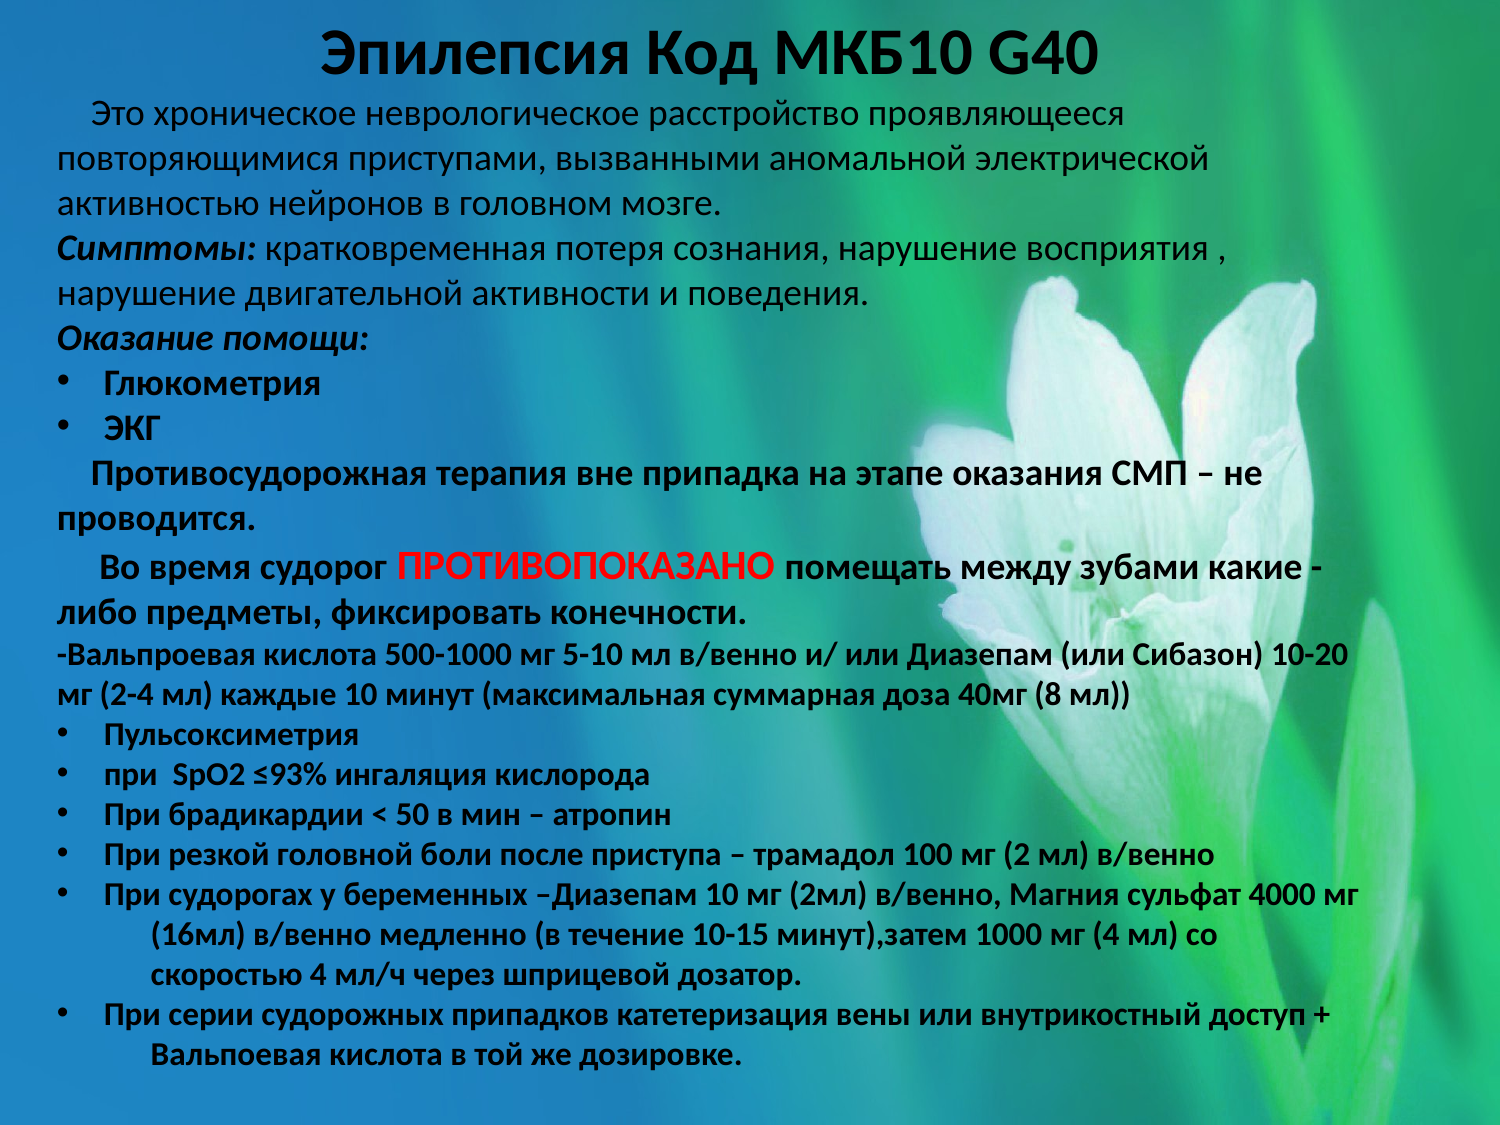

Эпилепсия Код МКБ10 G40
 Это хроническое неврологическое расстройство проявляющееся повторяющимися приступами, вызванными аномальной электрической активностью нейронов в головном мозге.
Симптомы: кратковременная потеря сознания, нарушение восприятия , нарушение двигательной активности и поведения.
Оказание помощи:
Глюкометрия
ЭКГ
 Противосудорожная терапия вне припадка на этапе оказания СМП – не проводится.
 Во время судорог ПРОТИВОПОКАЗАНО помещать между зубами какие - либо предметы, фиксировать конечности.
-Вальпроевая кислота 500-1000 мг 5-10 мл в/венно и/ или Диазепам (или Сибазон) 10-20 мг (2-4 мл) каждые 10 минут (максимальная суммарная доза 40мг (8 мл))
Пульсоксиметрия
при SpO2 ≤93% ингаляция кислорода
При брадикардии < 50 в мин – атропин
При резкой головной боли после приступа – трамадол 100 мг (2 мл) в/венно
При судорогах у беременных –Диазепам 10 мг (2мл) в/венно, Магния сульфат 4000 мг (16мл) в/венно медленно (в течение 10-15 минут),затем 1000 мг (4 мл) со скоростью 4 мл/ч через шприцевой дозатор.
При серии судорожных припадков катетеризация вены или внутрикостный доступ + Вальпоевая кислота в той же дозировке.